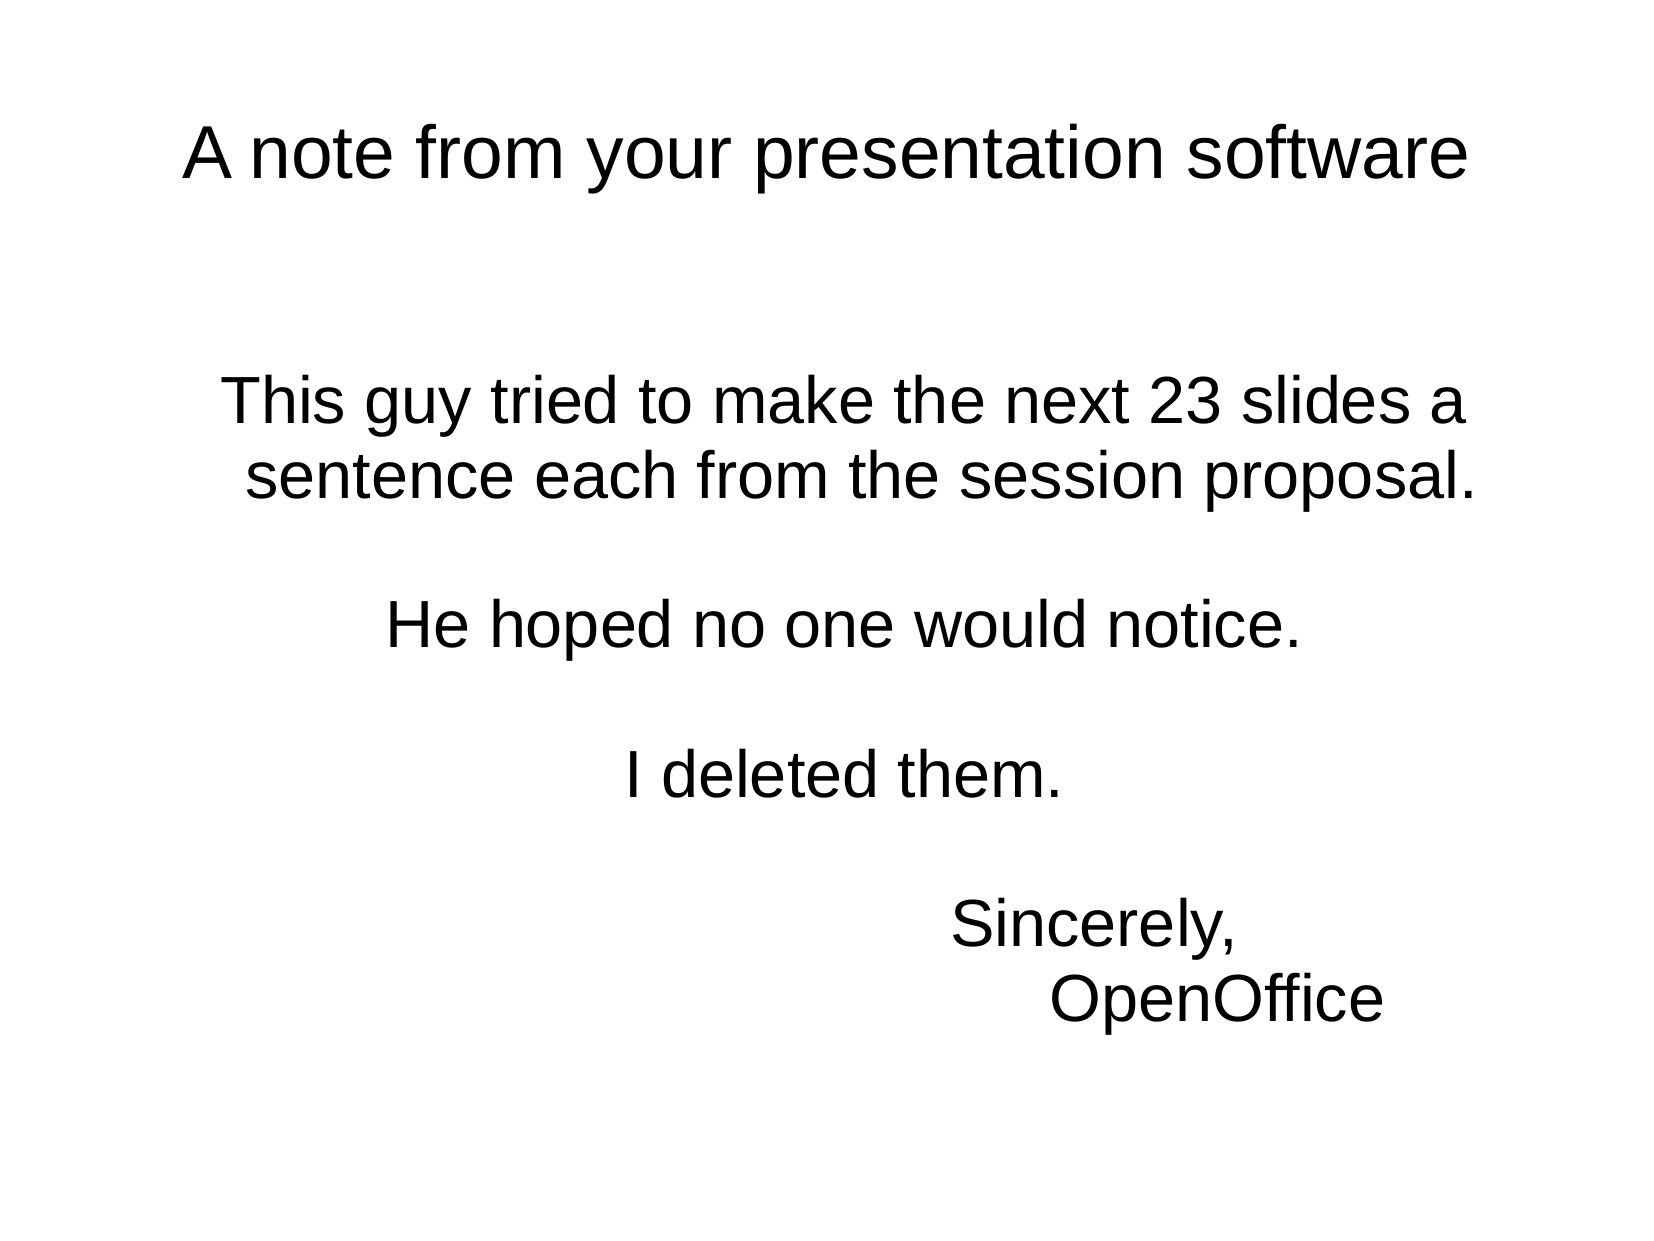

# A note from your presentation software
This guy tried to make the next 23 slides a sentence each from the session proposal.
He hoped no one would notice.
I deleted them.
Sincerely,
OpenOffice